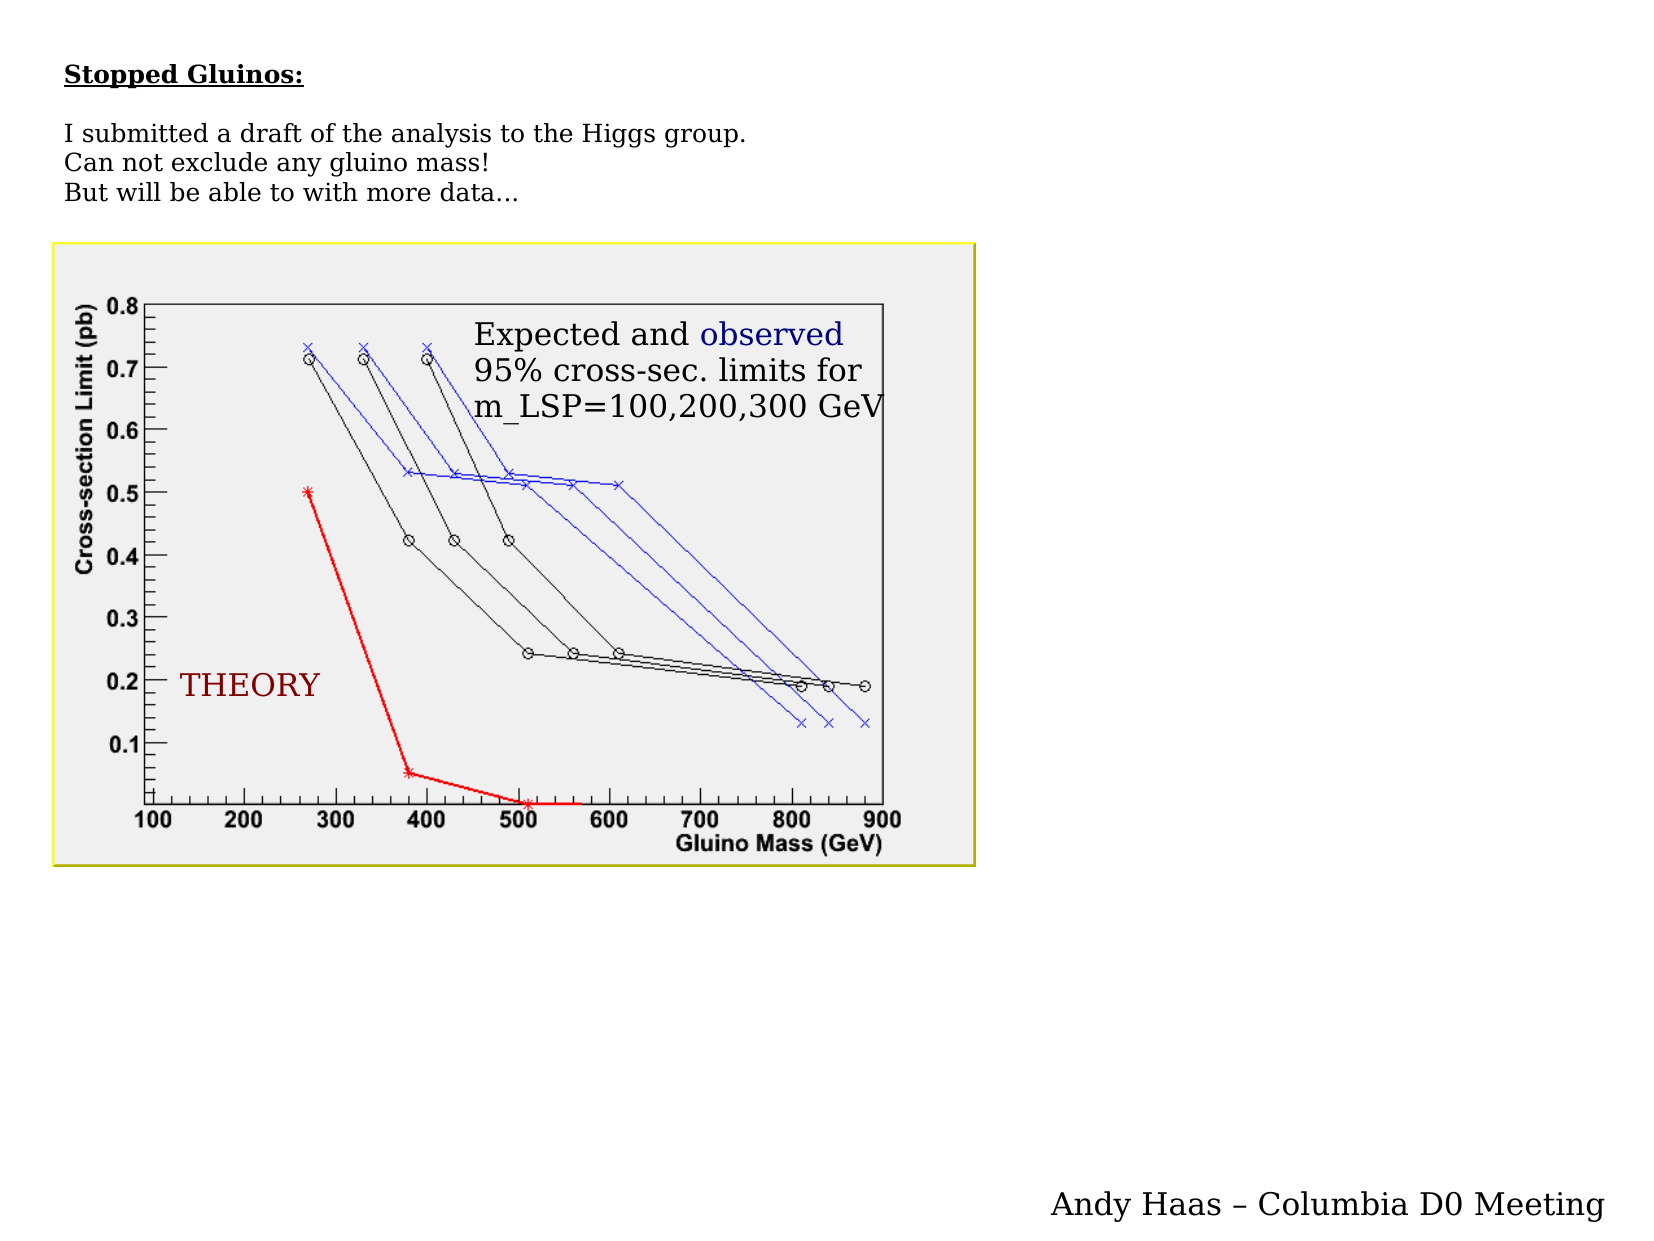

Stopped Gluinos:
I submitted a draft of the analysis to the Higgs group.
Can not exclude any gluino mass!
But will be able to with more data...
Expected and observed
95% cross-sec. limits for
m_LSP=100,200,300 GeV
THEORY